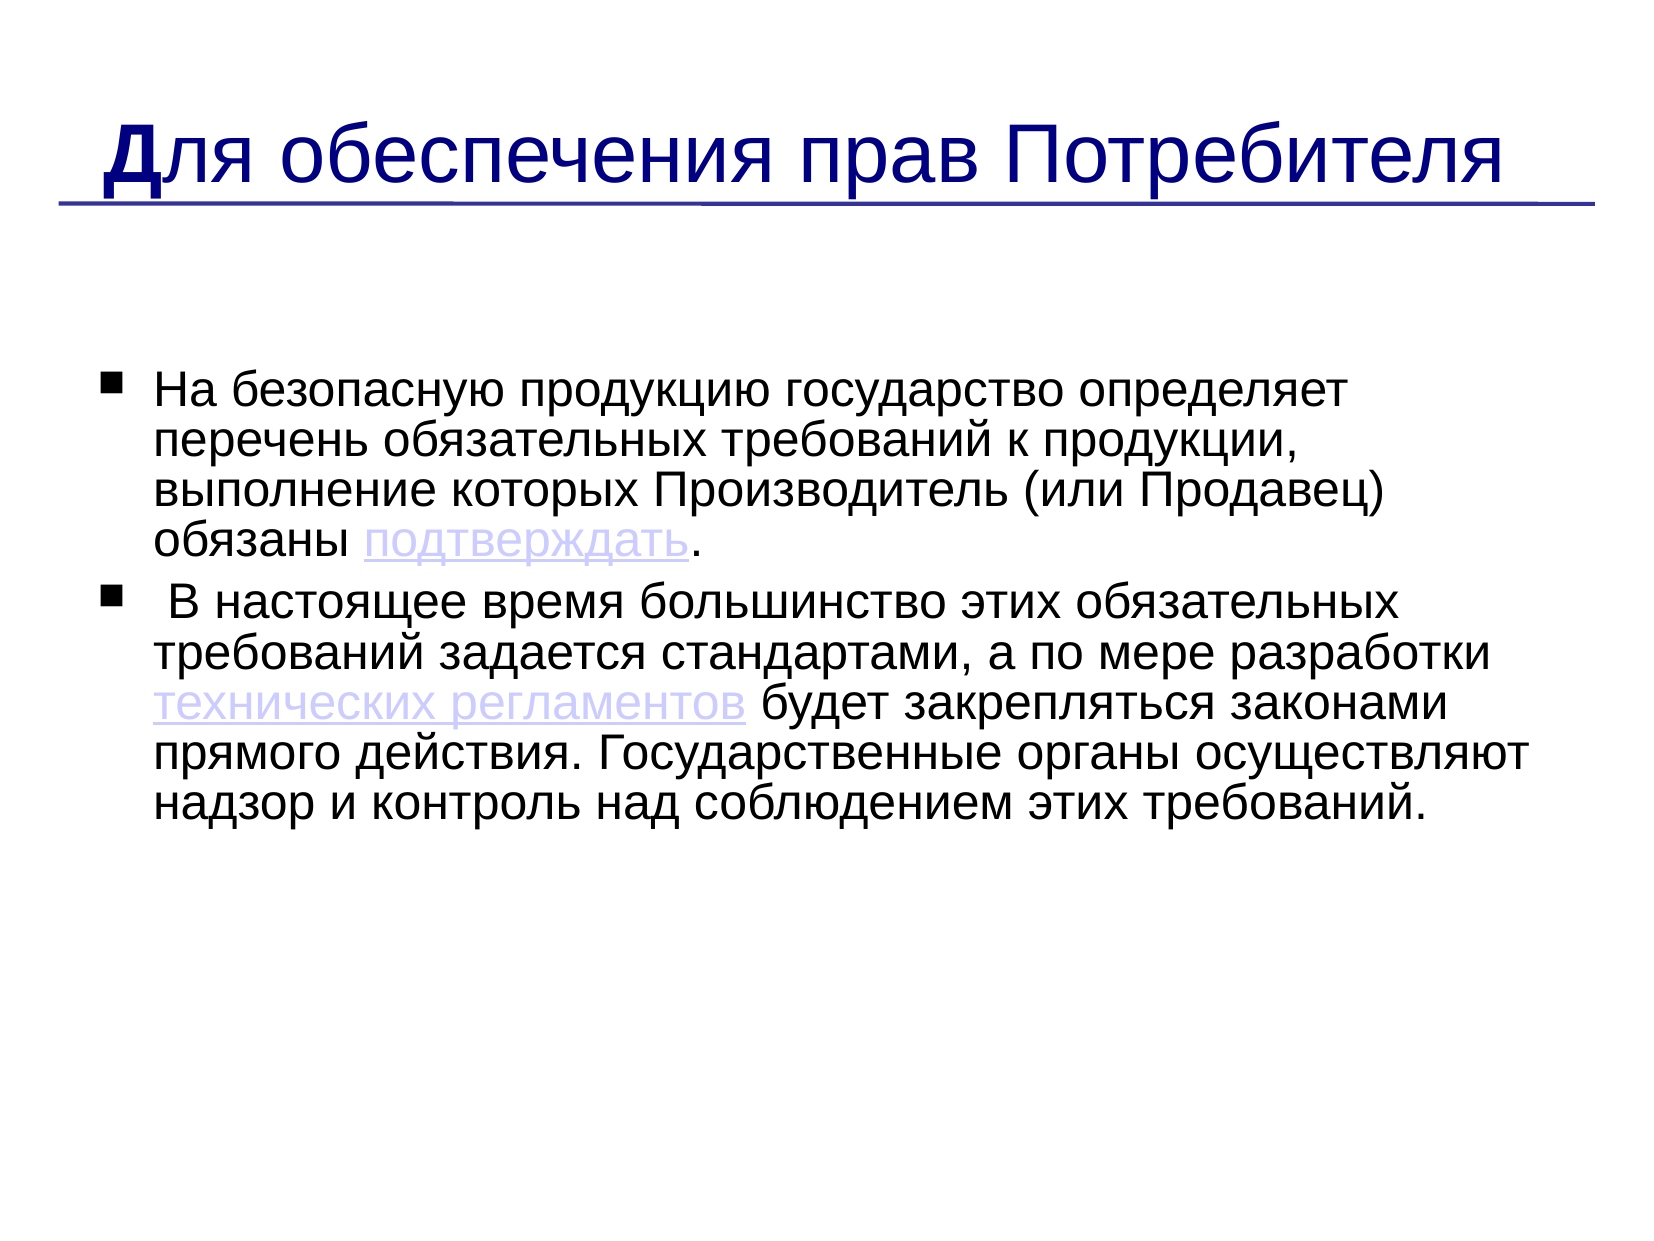

# Для обеспечения прав Потребителя
На безопасную продукцию государство определяет перечень обязательных требований к продукции, выполнение которых Производитель (или Продавец) обязаны подтверждать.
 В настоящее время большинство этих обязательных требований задается стандартами, а по мере разработки технических регламентов будет закрепляться законами прямого действия. Государственные органы осуществляют надзор и контроль над соблюдением этих требований.